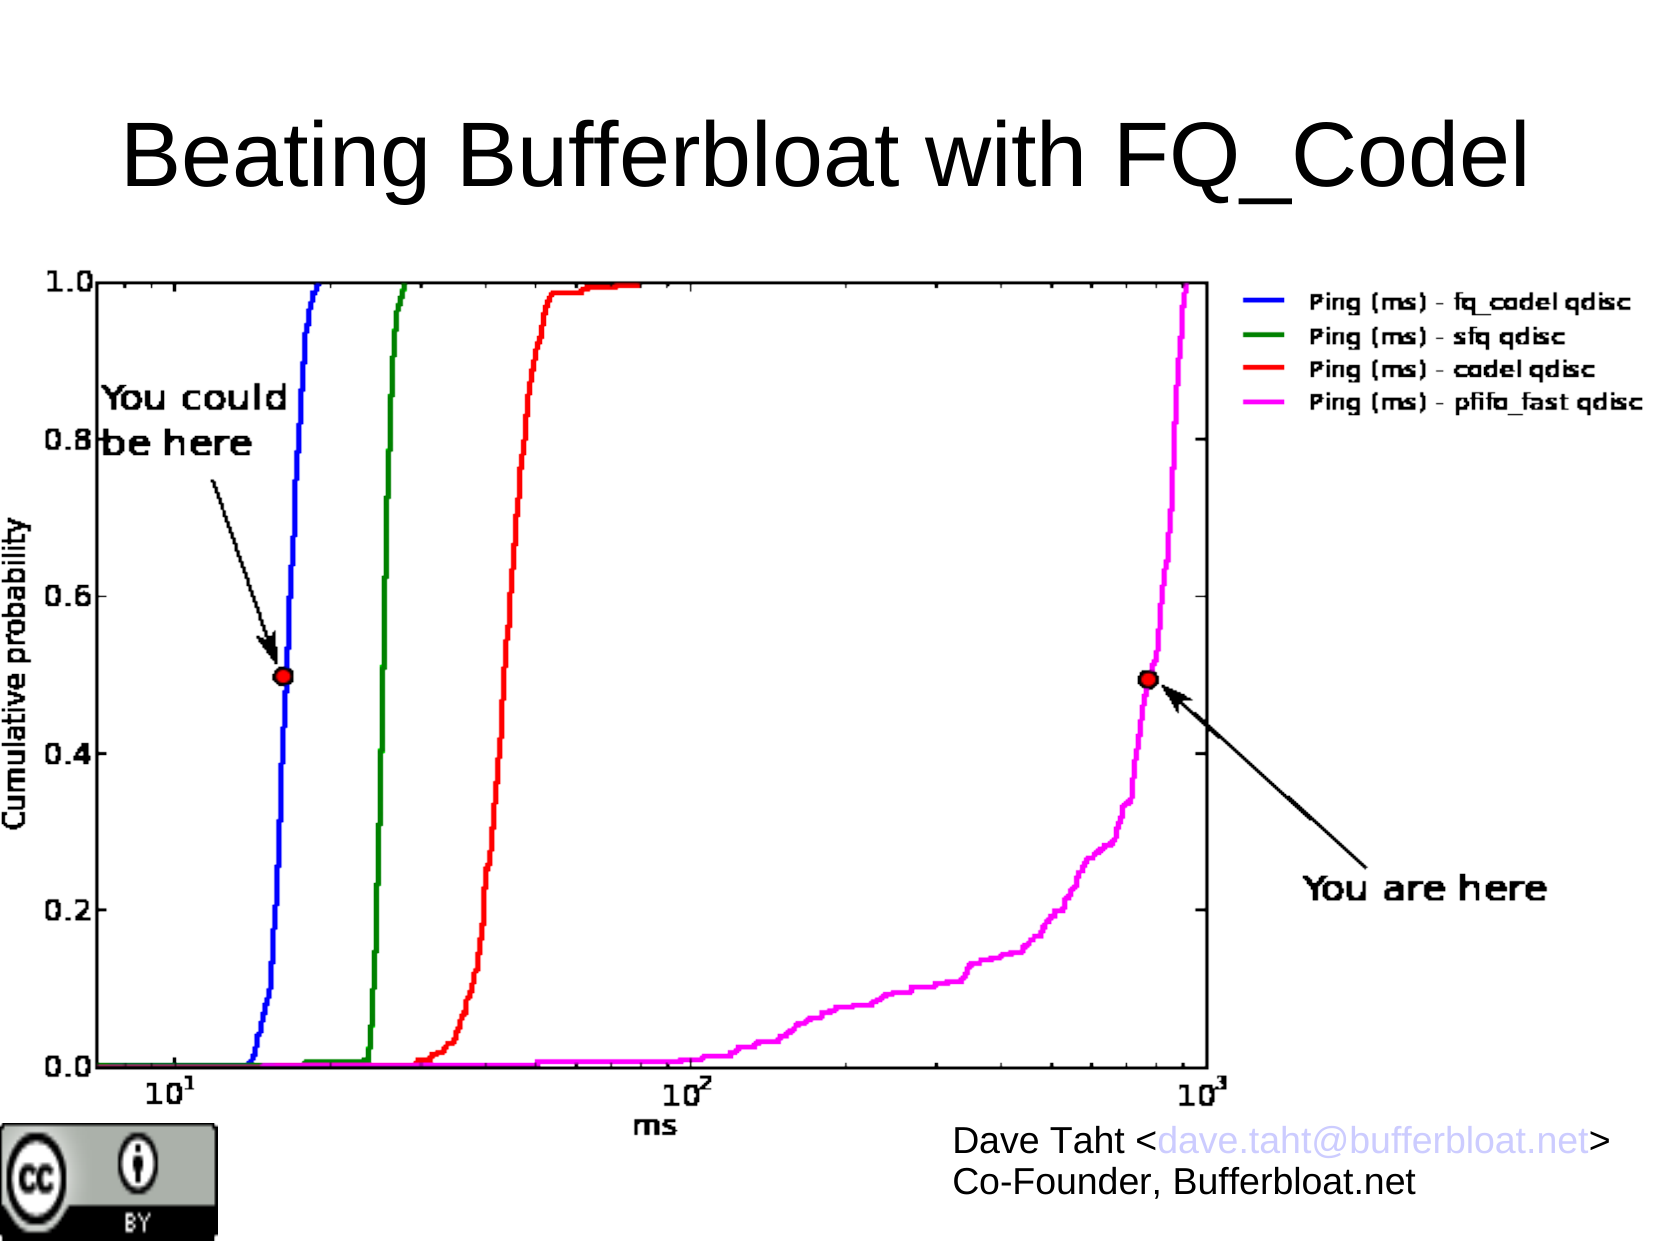

# Beating Bufferbloat with FQ_Codel
Dave Taht <dave.taht@bufferbloat.net>
Co-Founder, Bufferbloat.net